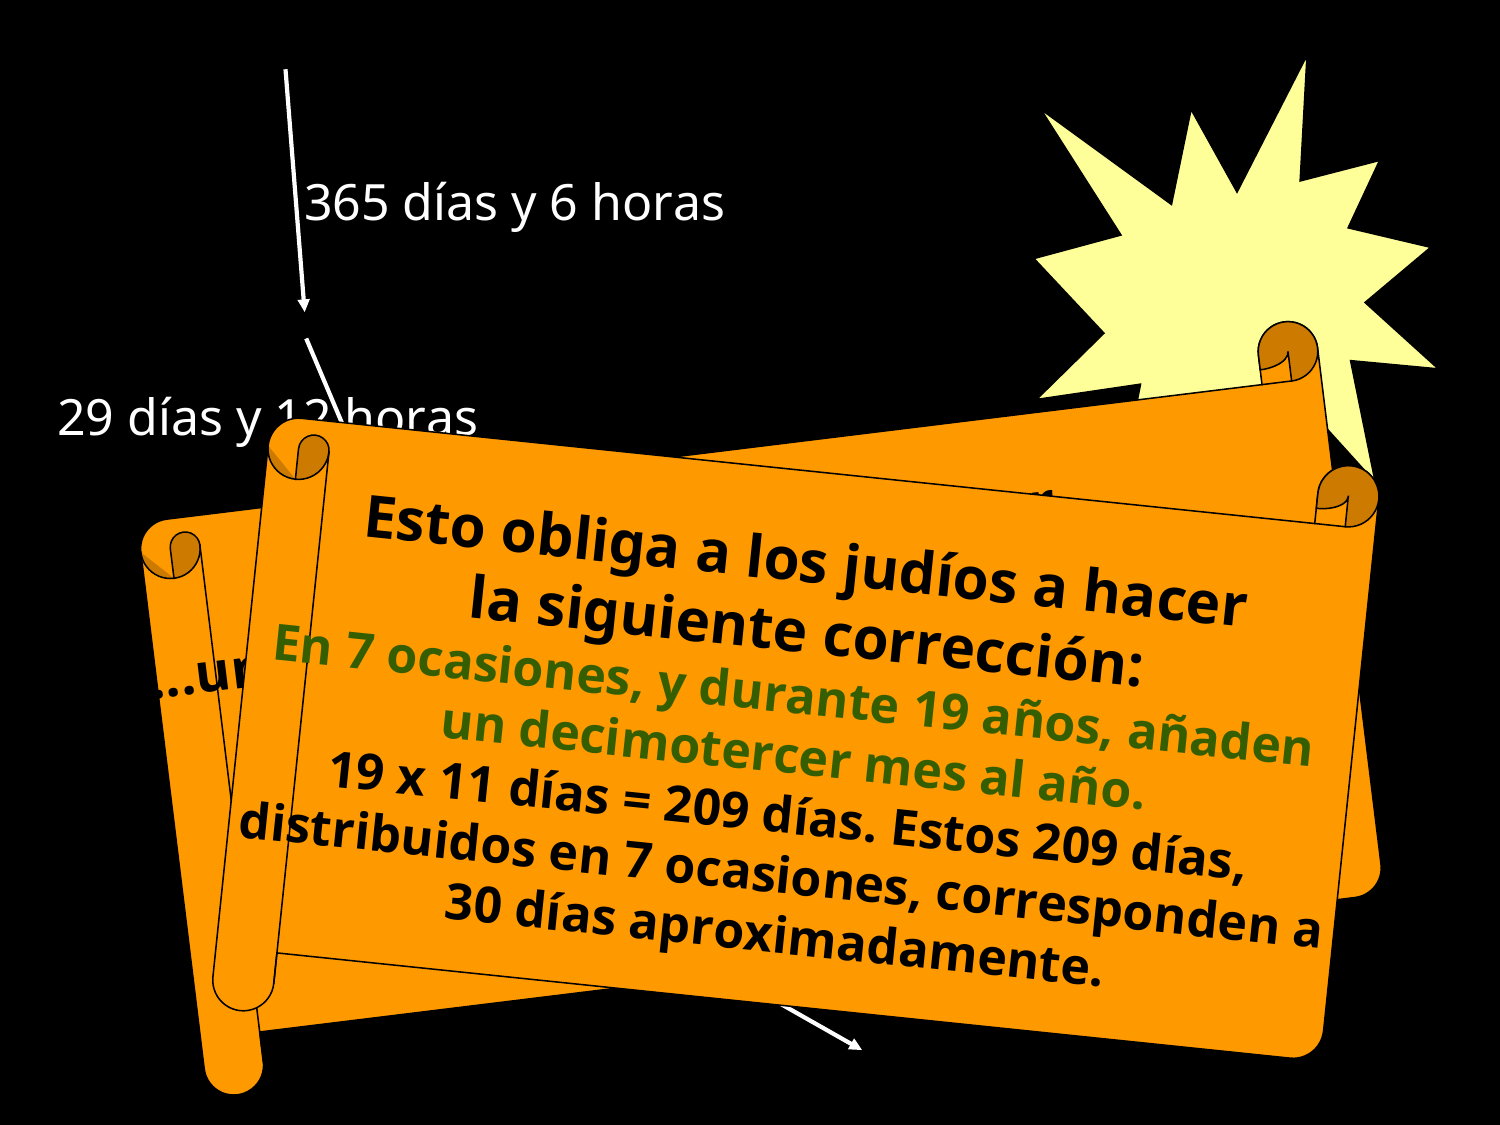

#
365 días y 6 horas
29 días y 12 horas
El año judío... es lunar
...un mes dura 29’5 días, aproximadamente...
...12 meses x 29’5 días = 354 días...
...6 meses de 29 días y
6 meses de 30 días...
Esto obliga a los judíos a hacer
la siguiente corrección:
En 7 ocasiones, y durante 19 años, añaden
un decimotercer mes al año.
19 x 11 días = 209 días. Estos 209 días,
distribuidos en 7 ocasiones, corresponden a
30 días aproximadamente.